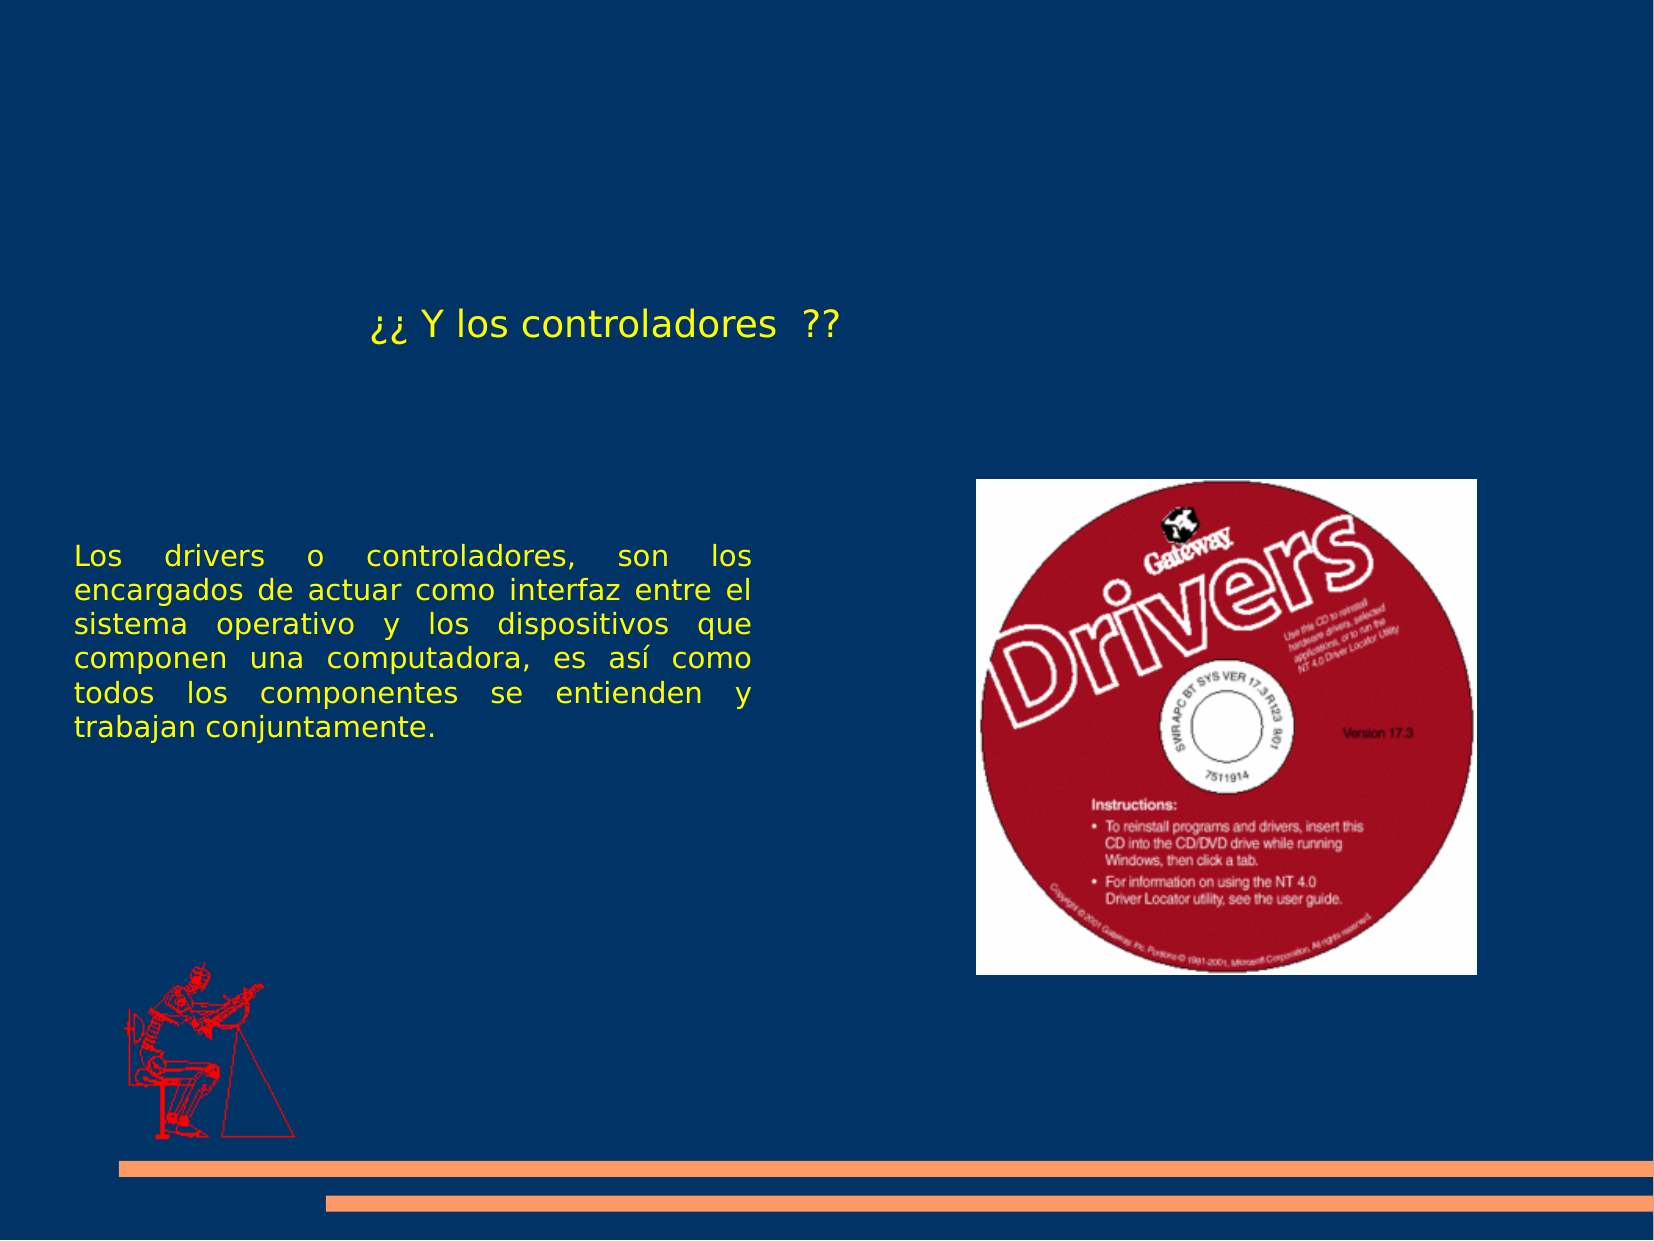

¿¿ Y los controladores ??
Los drivers o controladores, son los encargados de actuar como interfaz entre el sistema operativo y los dispositivos que componen una computadora, es así como todos los componentes se entienden y trabajan conjuntamente.